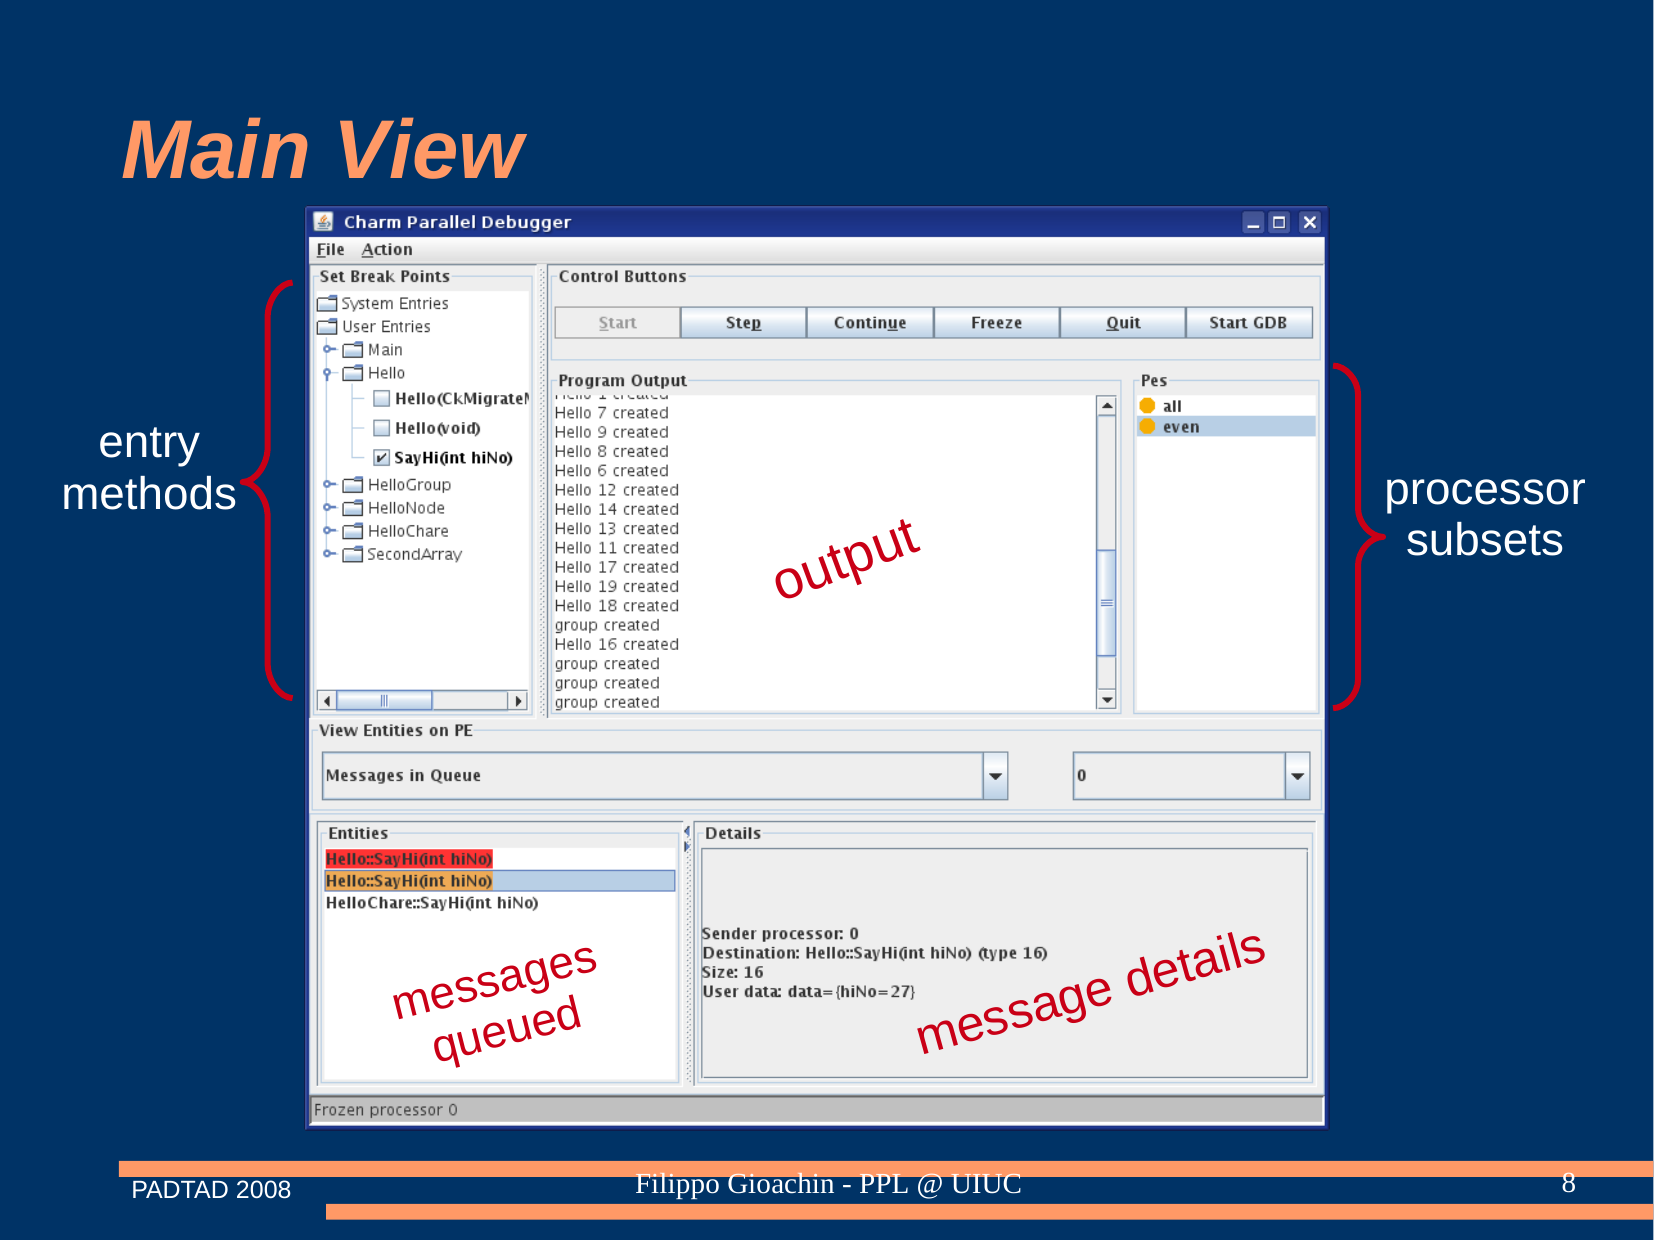

# Main View
entry
methods
processor
subsets
output
message details
messages
queued
8
Filippo Gioachin - PPL @ UIUC